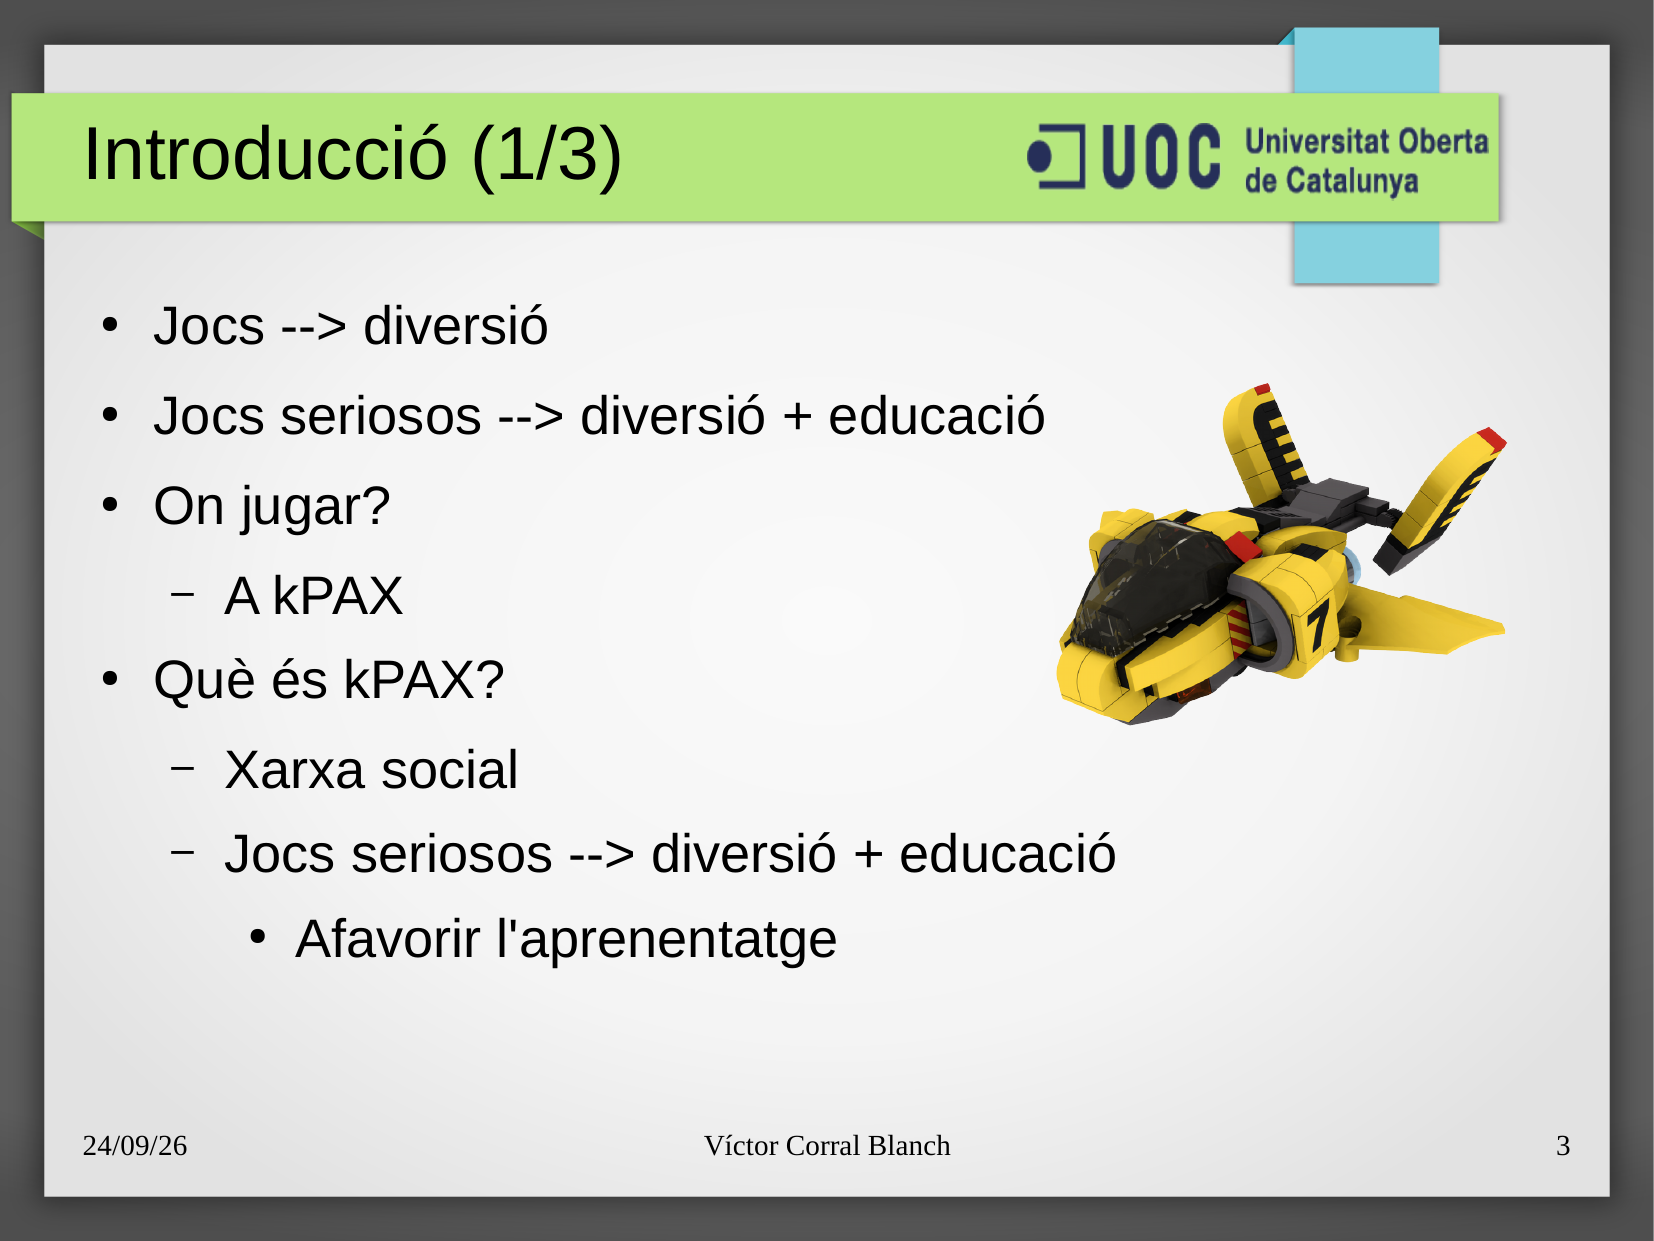

# Introducció (1/3)
Jocs --> diversió
Jocs seriosos --> diversió + educació
On jugar?
A kPAX
Què és kPAX?
Xarxa social
Jocs seriosos --> diversió + educació
Afavorir l'aprenentatge
Víctor Corral Blanch
3